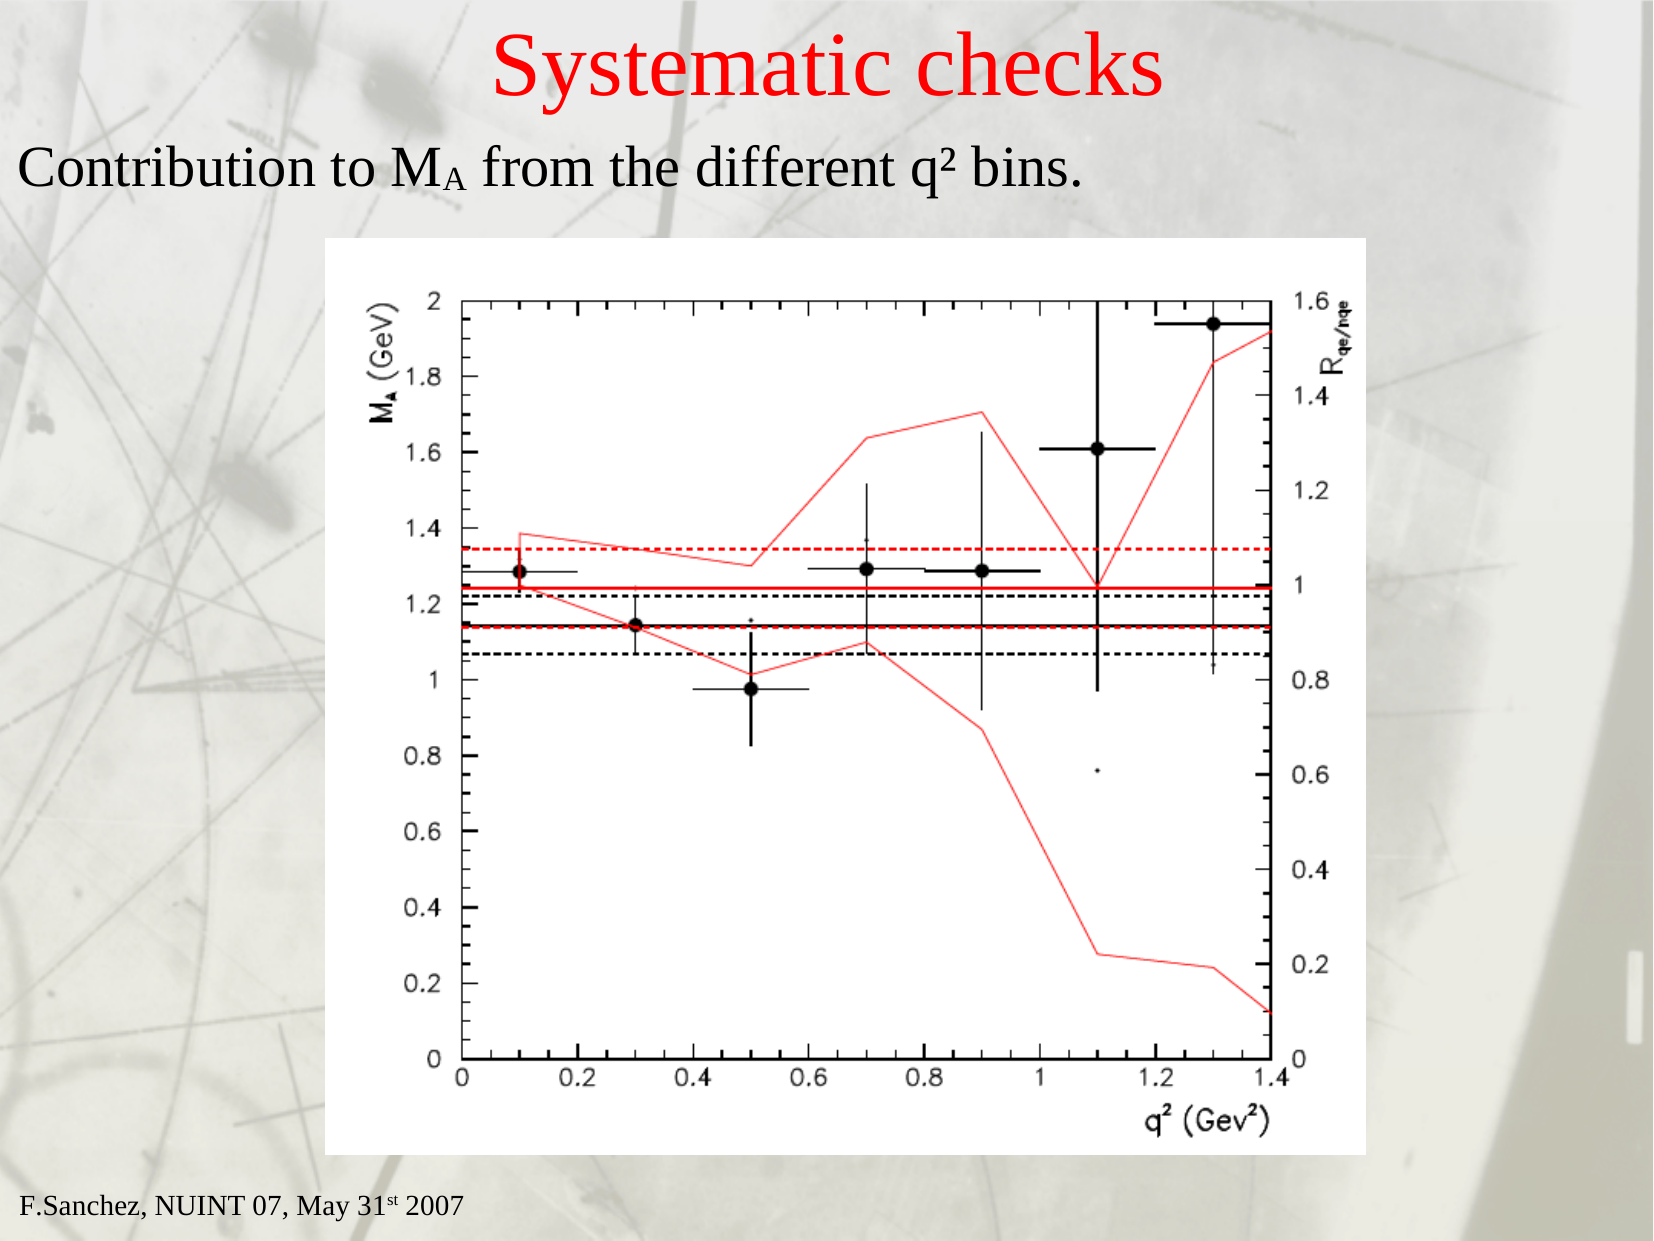

# Systematic checks
Contribution to MA from the different q² bins.